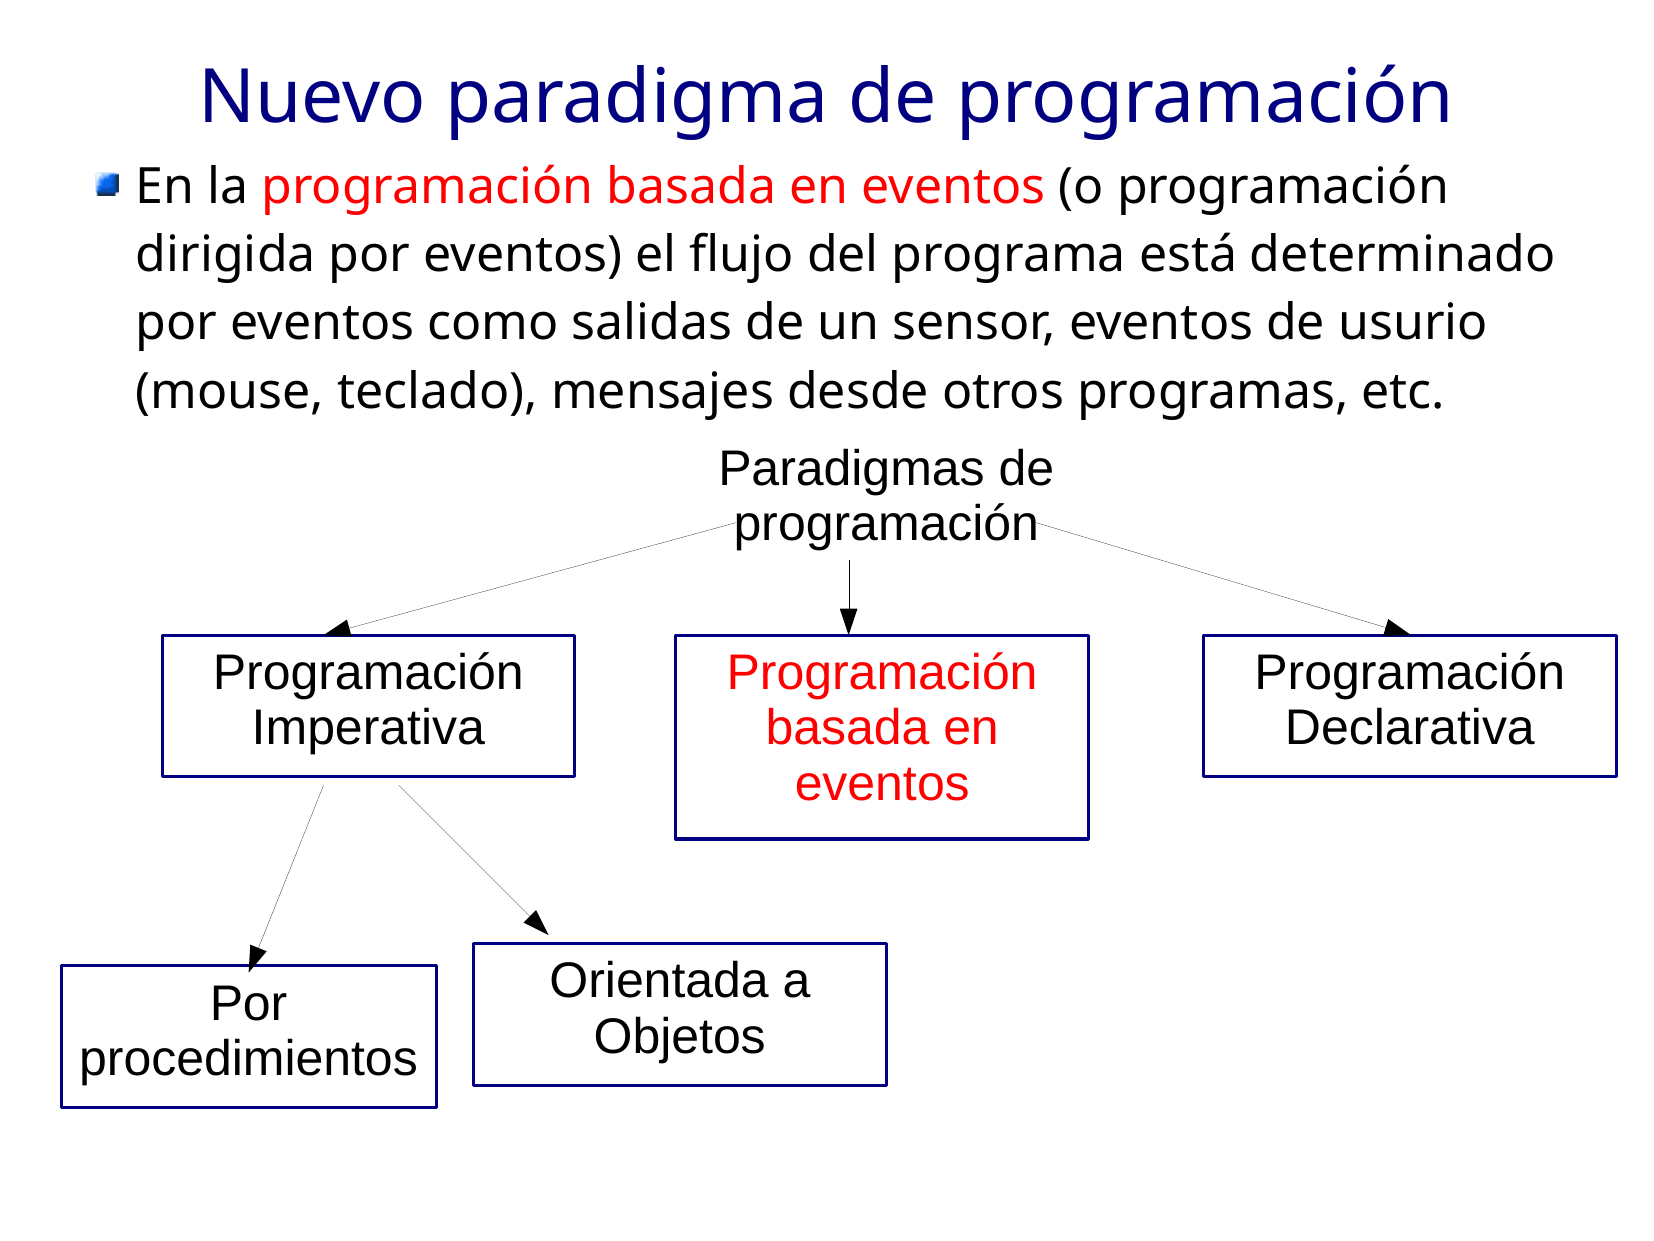

# Nuevo paradigma de programación
En la programación basada en eventos (o programación dirigida por eventos) el flujo del programa está determinado por eventos como salidas de un sensor, eventos de usurio (mouse, teclado), mensajes desde otros programas, etc.
Paradigmas de programación
Programación Imperativa
Programación Declarativa
Programación basada en eventos
Orientada a Objetos
Por procedimientos